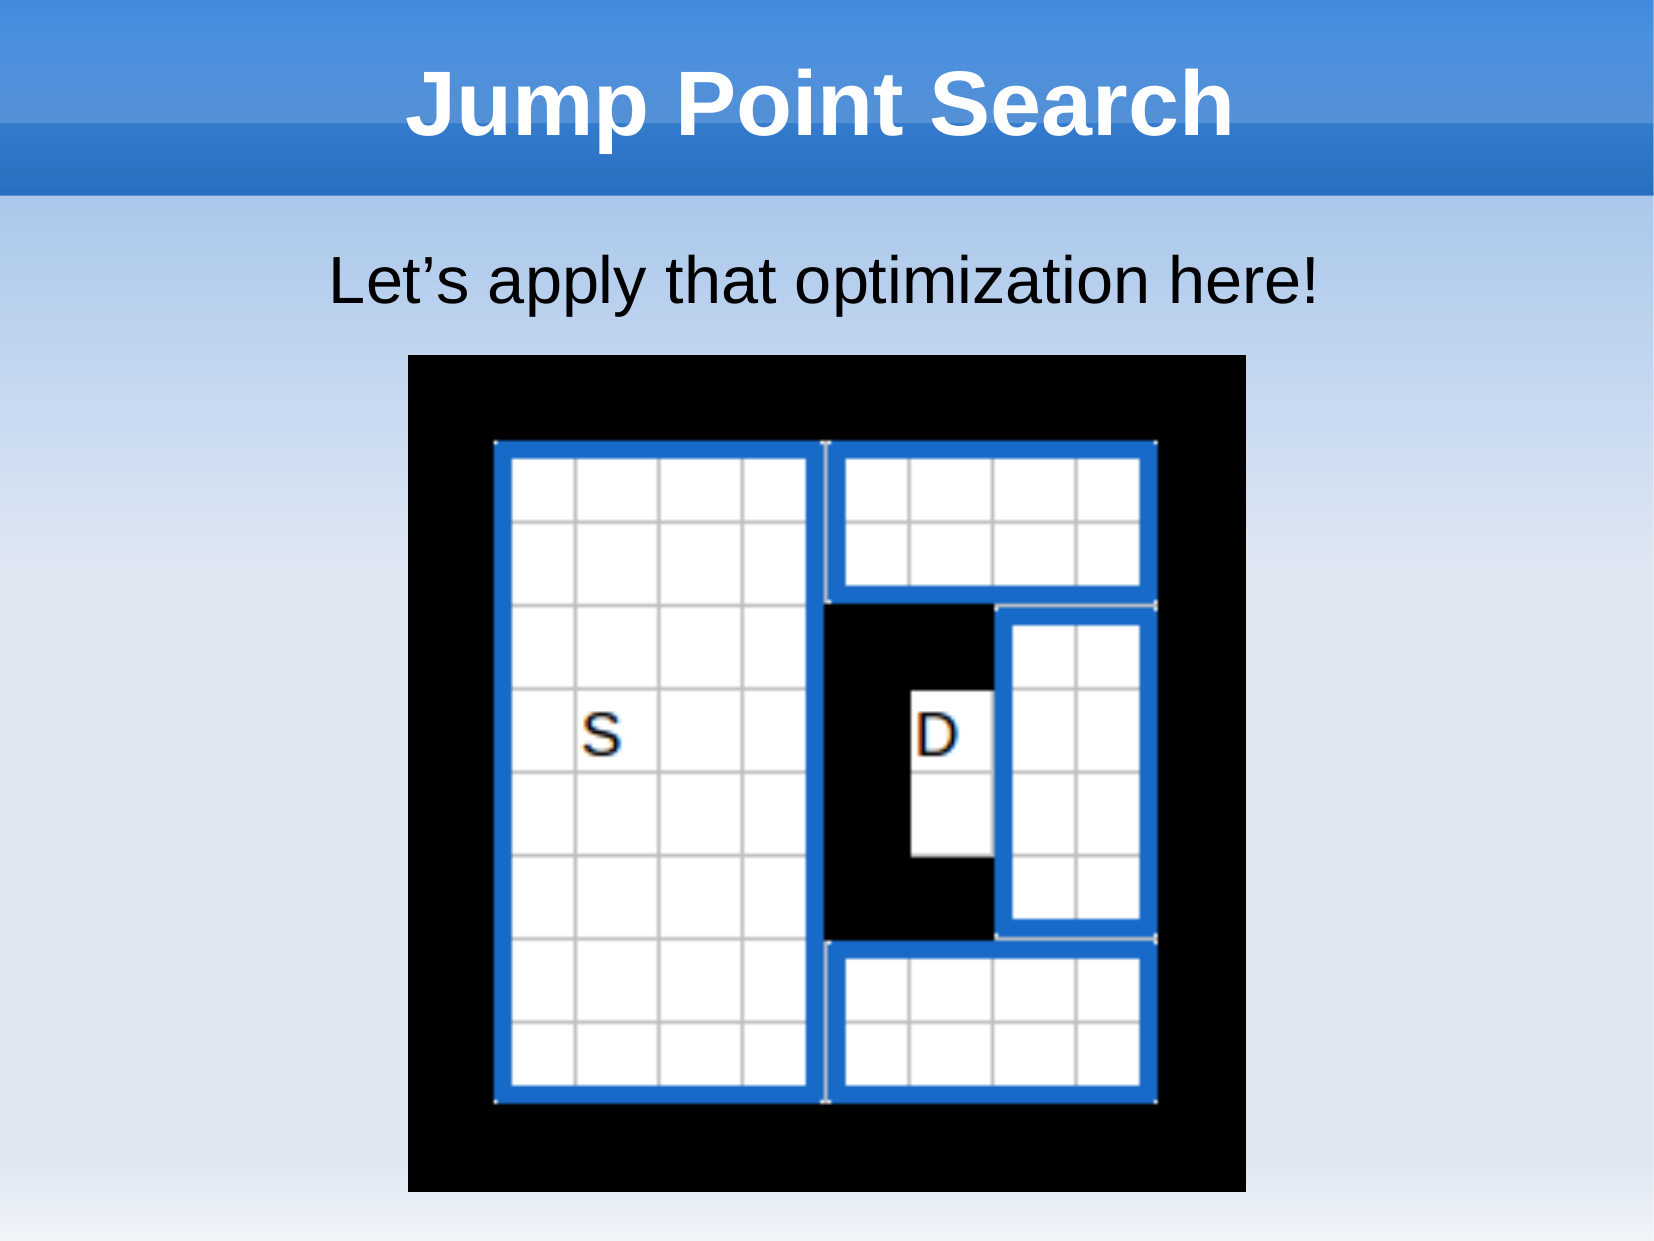

# Jump Point Search
Let’s apply that optimization here!